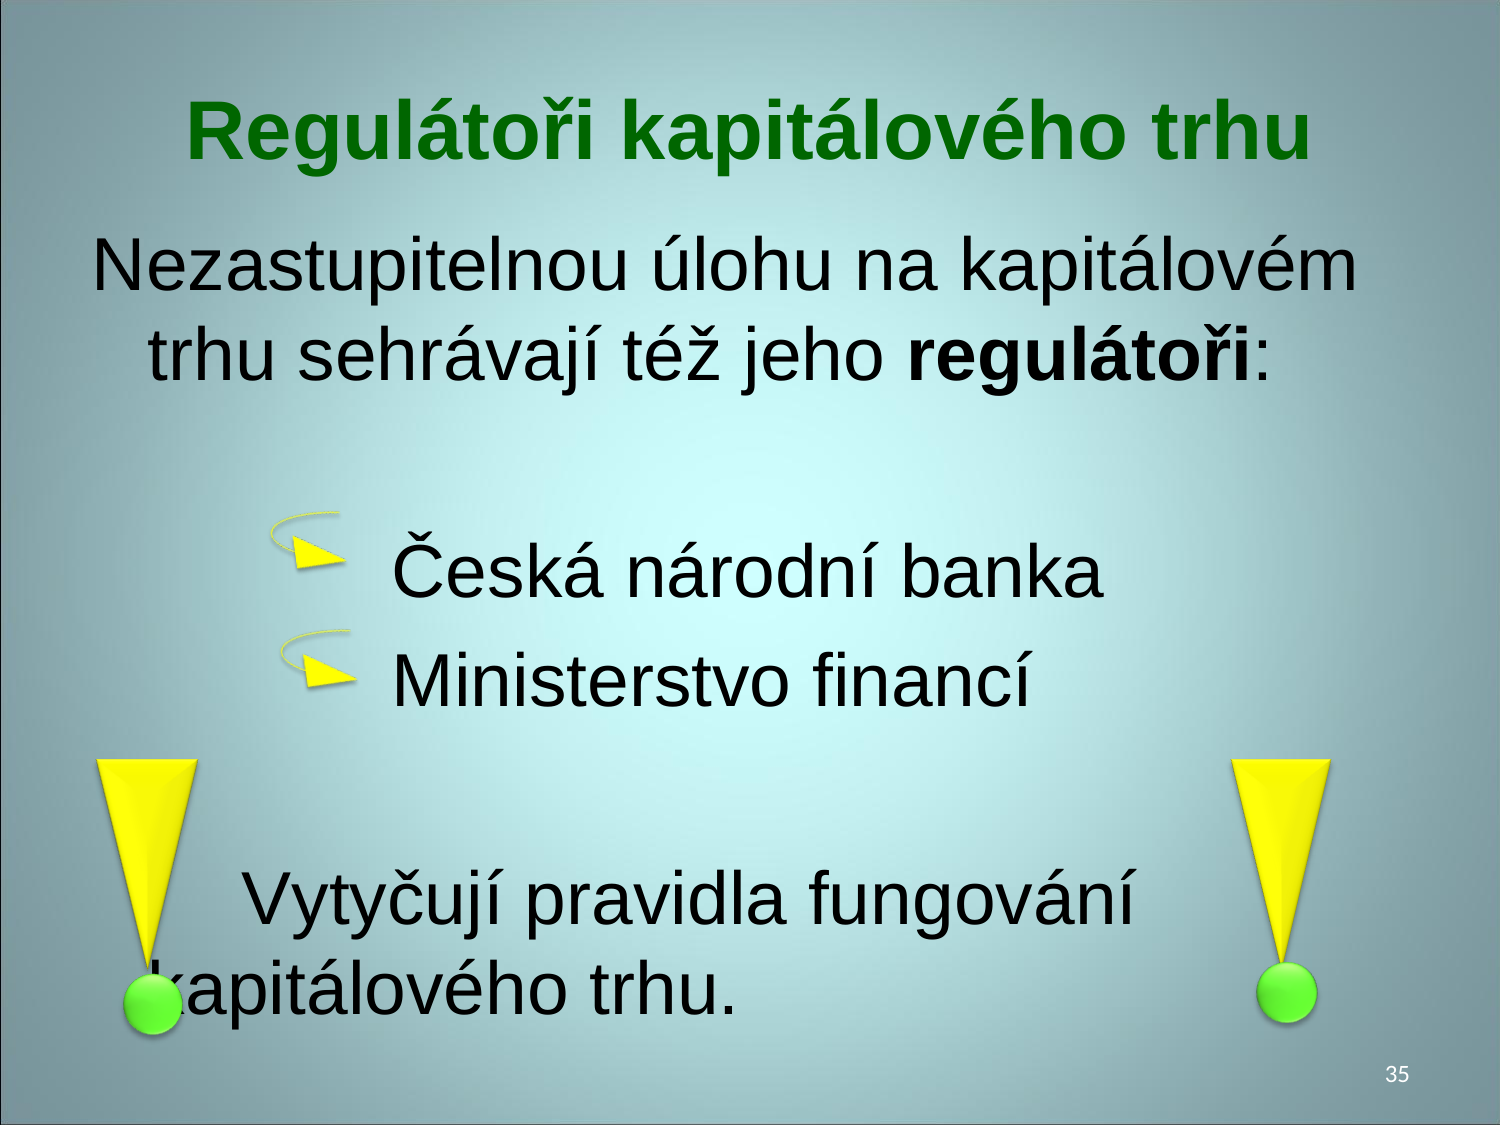

# Regulátoři kapitálového trhu
Nezastupitelnou úlohu na kapitálovém trhu sehrávají též jeho regulátoři:
			Česká národní banka
			Ministerstvo financí
		Vytyčují pravidla fungování 	kapitálového trhu.